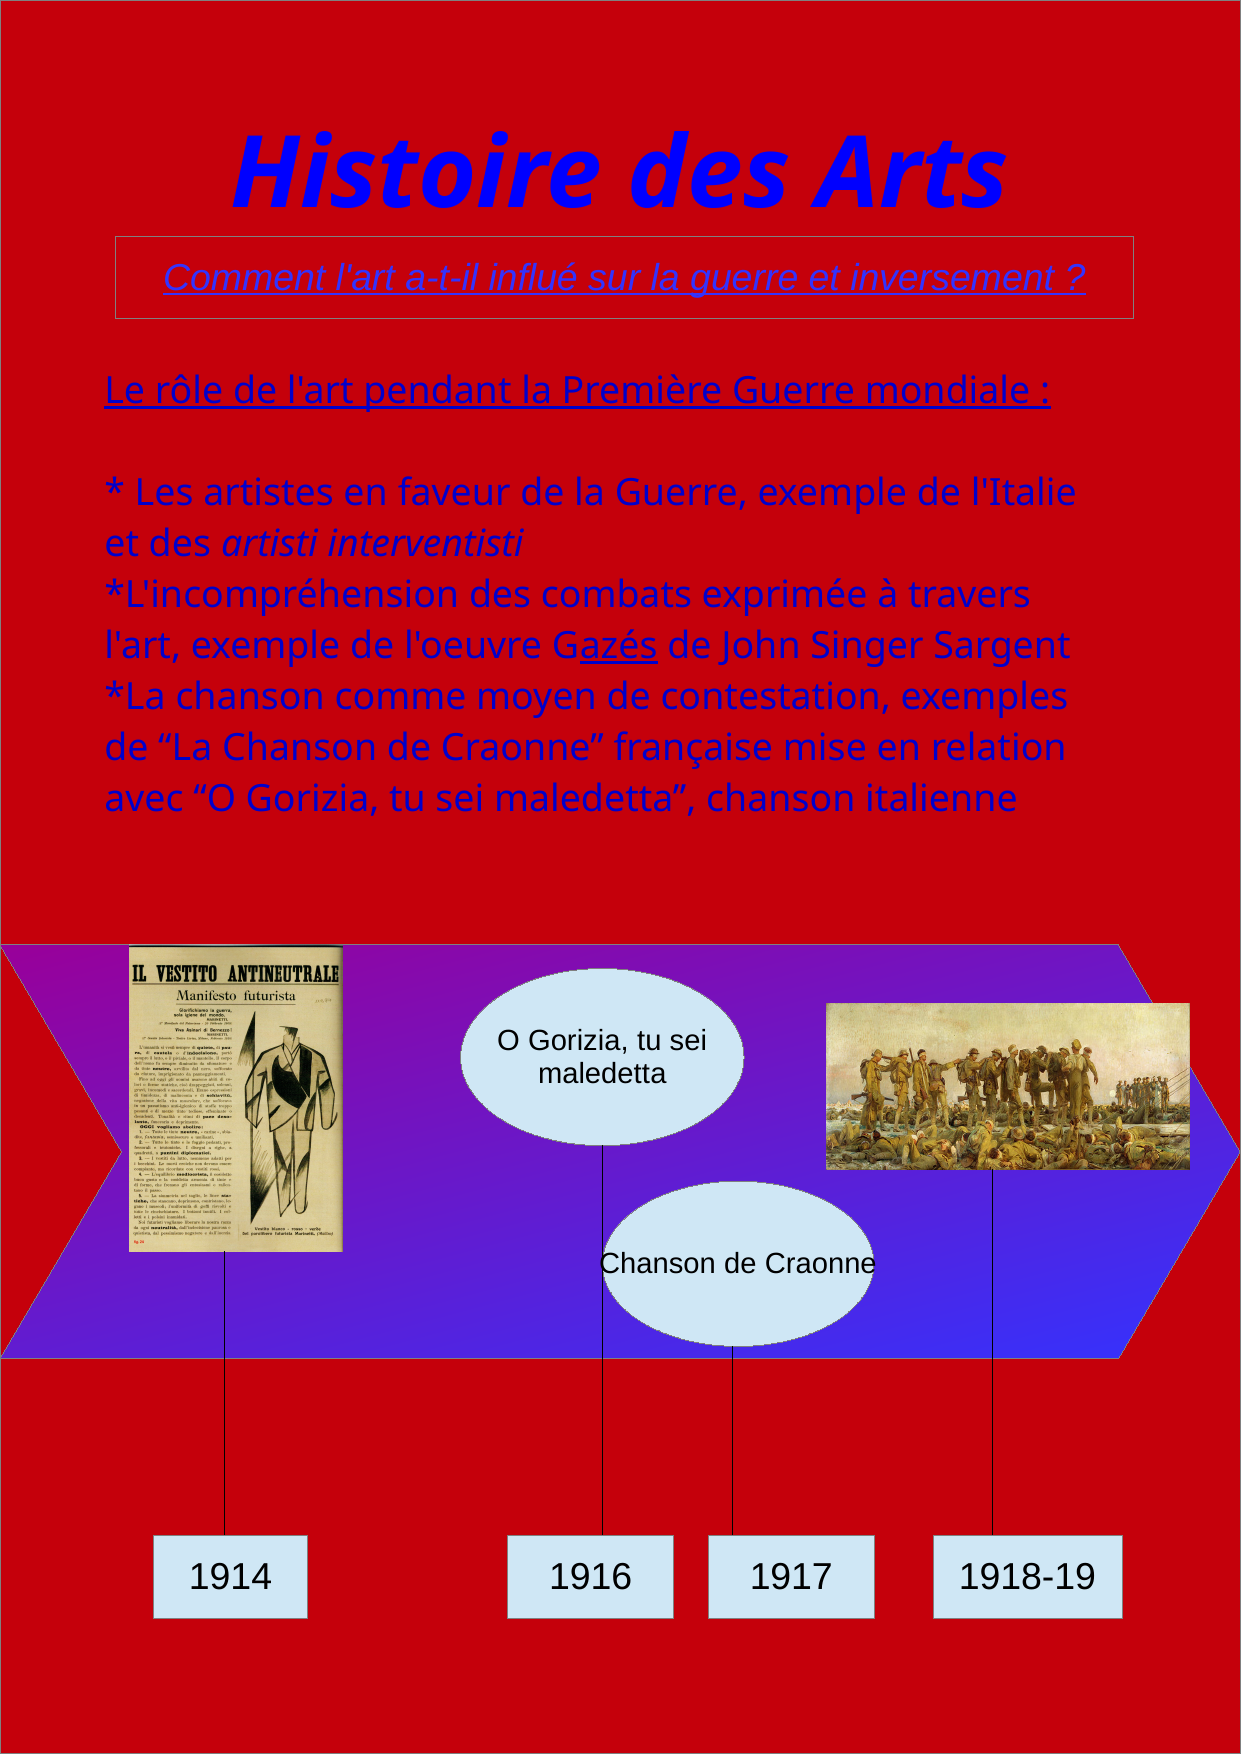

# Histoire des Arts
Comment l'art a-t-il influé sur la guerre et inversement ?
Le rôle de l'art pendant la Première Guerre mondiale :
* Les artistes en faveur de la Guerre, exemple de l'Italie et des artisti interventisti
*L'incompréhension des combats exprimée à travers l'art, exemple de l'oeuvre Gazés de John Singer Sargent
*La chanson comme moyen de contestation, exemples de “La Chanson de Craonne” française mise en relation avec “O Gorizia, tu sei maledetta”, chanson italienne
O Gorizia, tu sei
maledetta
Chanson de Craonne
1914
1916
1917
1918-19